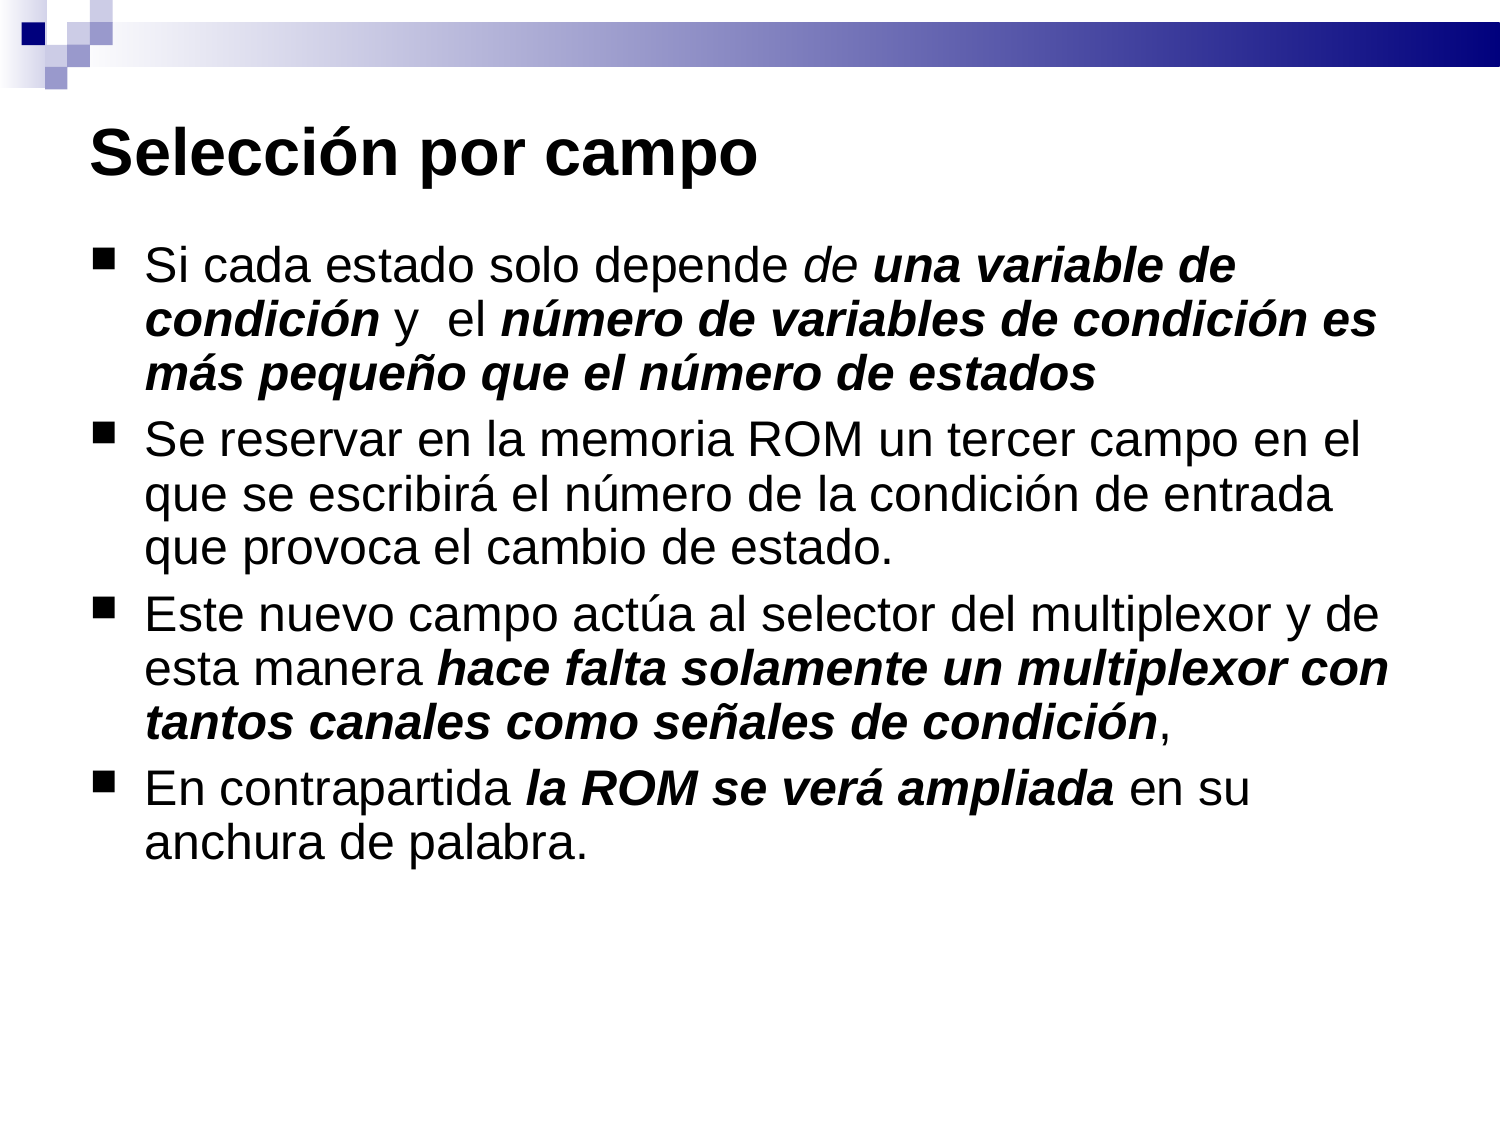

# Selección por campo
Si cada estado solo depende de una variable de condición y el número de variables de condición es más pequeño que el número de estados
Se reservar en la memoria ROM un tercer campo en el que se escribirá el número de la condición de entrada que provoca el cambio de estado.
Este nuevo campo actúa al selector del multiplexor y de esta manera hace falta solamente un multiplexor con tantos canales como señales de condición,
En contrapartida la ROM se verá ampliada en su anchura de palabra.